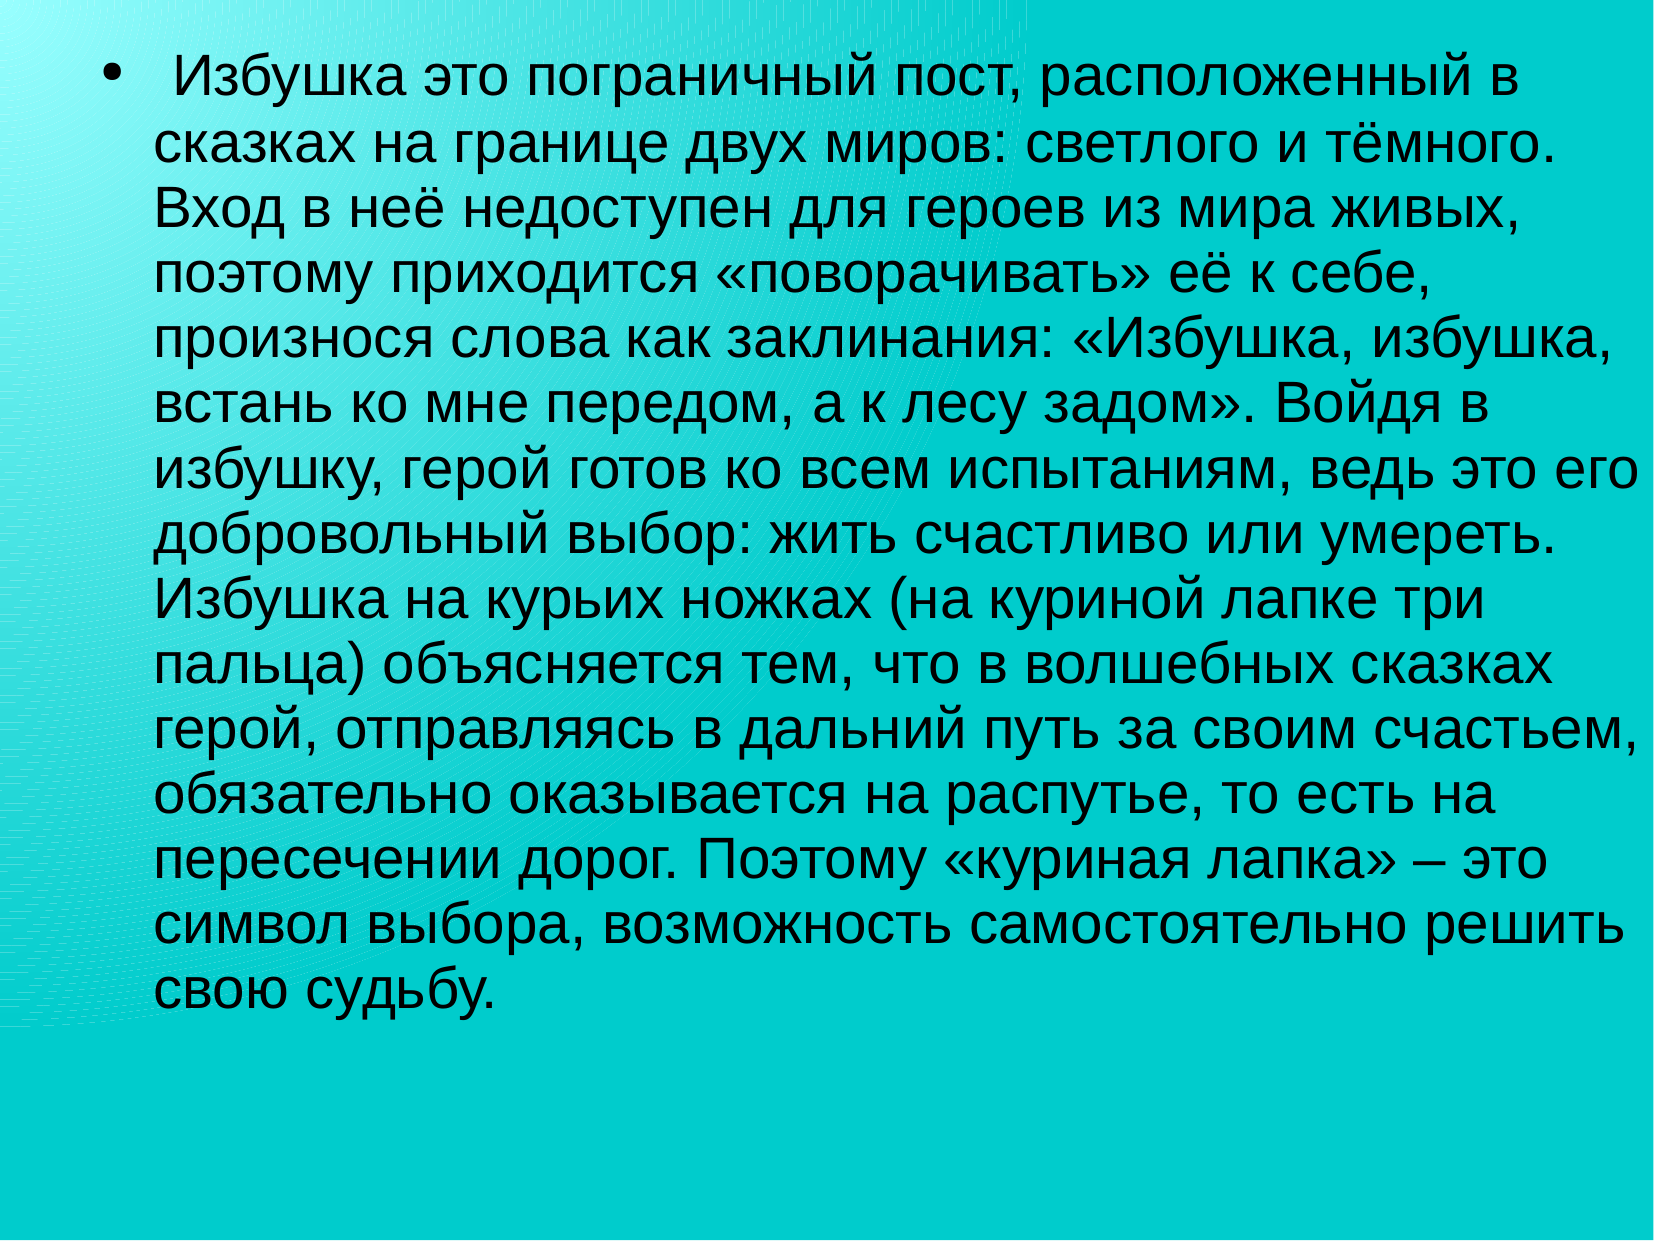

# Избушка это пограничный пост, расположенный в сказках на границе двух миров: светлого и тёмного. Вход в неё недоступен для героев из мира живых, поэтому приходится «поворачивать» её к себе, произнося слова как заклинания: «Избушка, избушка, встань ко мне передом, а к лесу задом». Войдя в избушку, герой готов ко всем испытаниям, ведь это его добровольный выбор: жить счастливо или умереть. Избушка на курьих ножках (на куриной лапке три пальца) объясняется тем, что в волшебных сказках герой, отправляясь в дальний путь за своим счастьем, обязательно оказывается на распутье, то есть на пересечении дорог. Поэтому «куриная лапка» – это символ выбора, возможность самостоятельно решить свою судьбу.